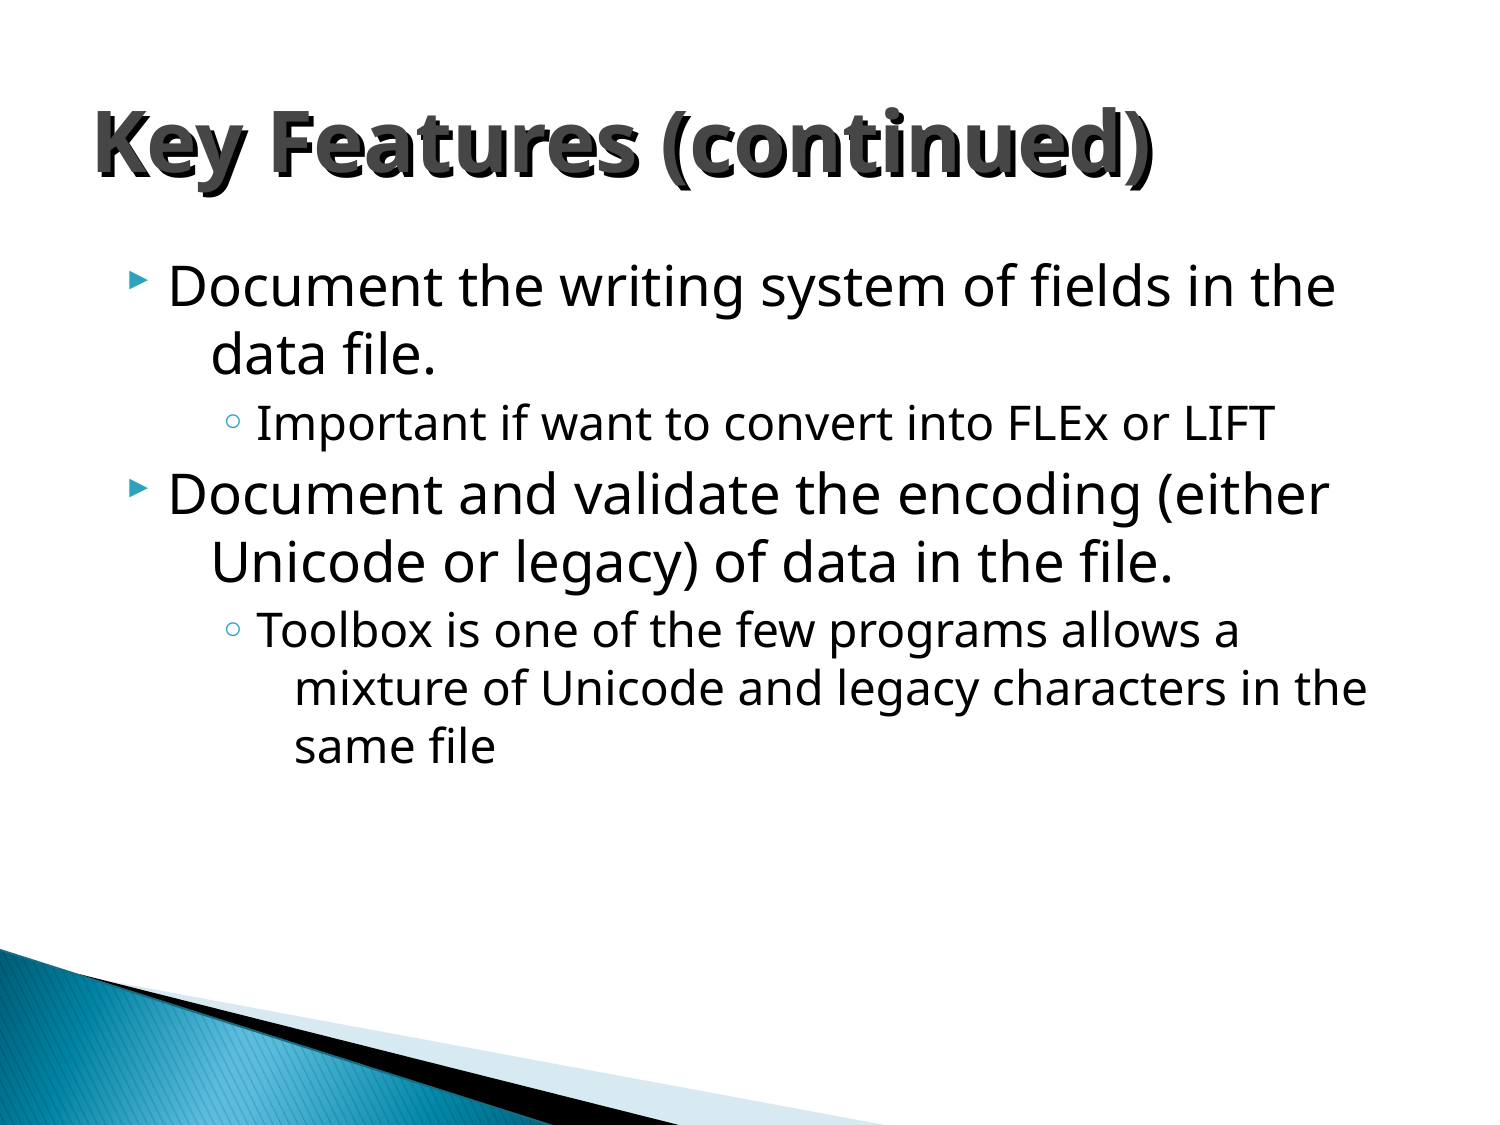

Key Features (continued)
# Document the writing system of fields in the data file.
Important if want to convert into FLEx or LIFT
Document and validate the encoding (either Unicode or legacy) of data in the file.
Toolbox is one of the few programs allows a mixture of Unicode and legacy characters in the same file